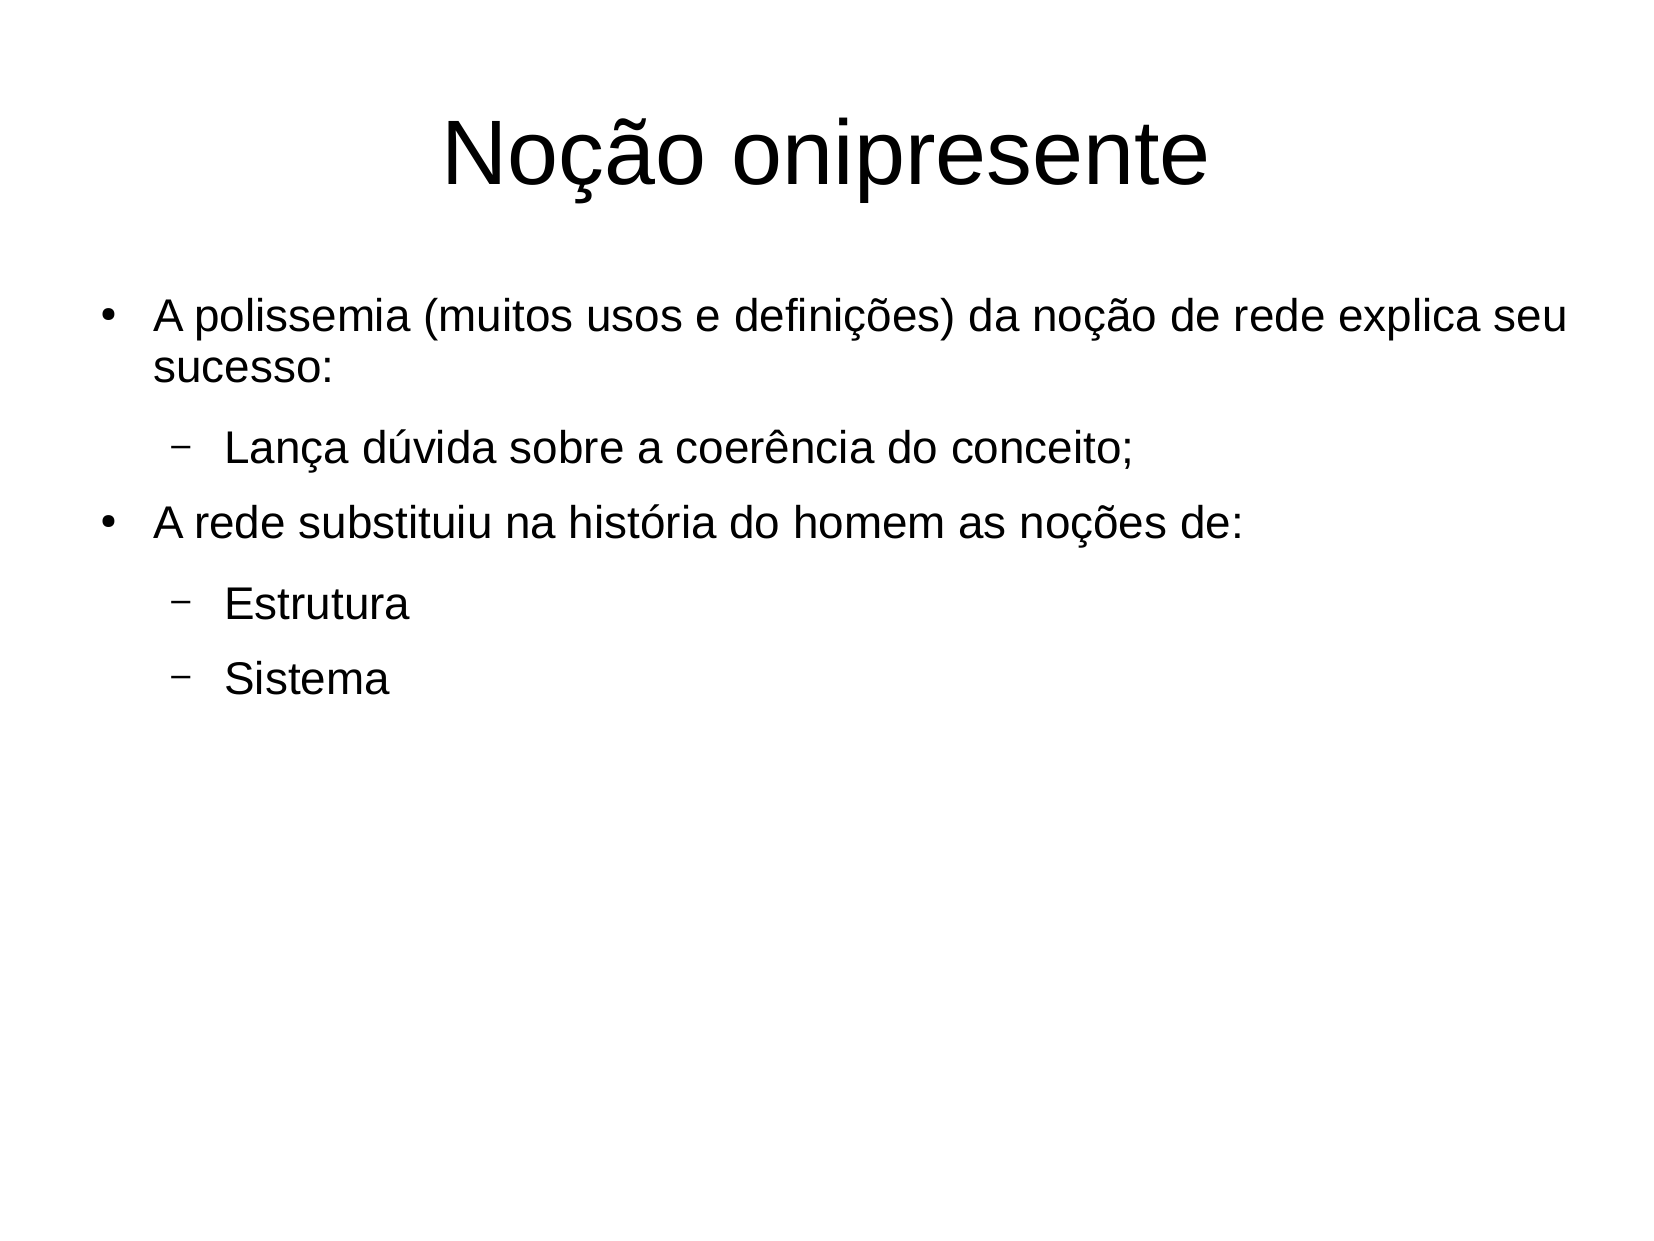

# Noção onipresente
A polissemia (muitos usos e definições) da noção de rede explica seu sucesso:
Lança dúvida sobre a coerência do conceito;
A rede substituiu na história do homem as noções de:
Estrutura
Sistema